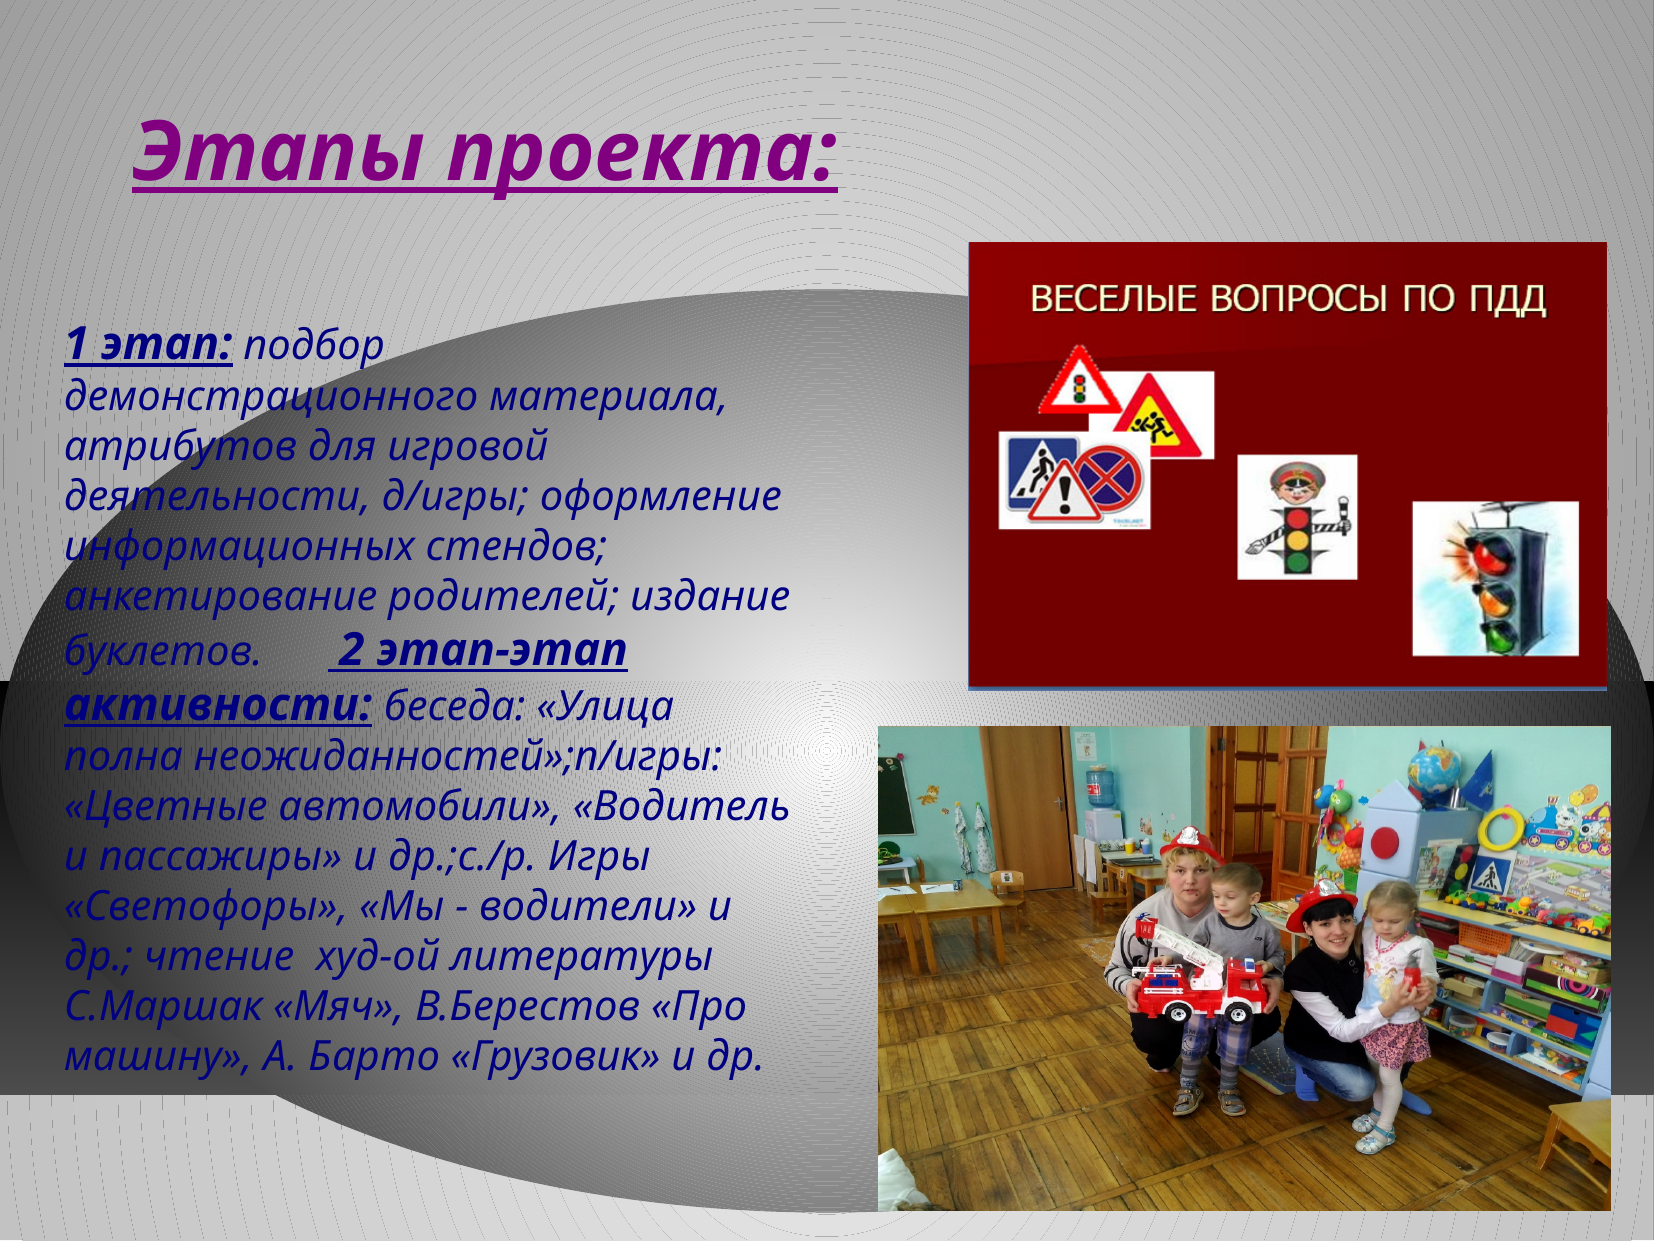

# Этапы проекта:
1 этап: подбор демонстрационного материала, атрибутов для игровой деятельности, д/игры; оформление информационных стендов; анкетирование родителей; издание буклетов. 2 этап-этап активности: беседа: «Улица полна неожиданностей»;п/игры: «Цветные автомобили», «Водитель и пассажиры» и др.;с./р. Игры «Светофоры», «Мы - водители» и др.; чтение худ-ой литературы С.Маршак «Мяч», В.Берестов «Про машину», А. Барто «Грузовик» и др.